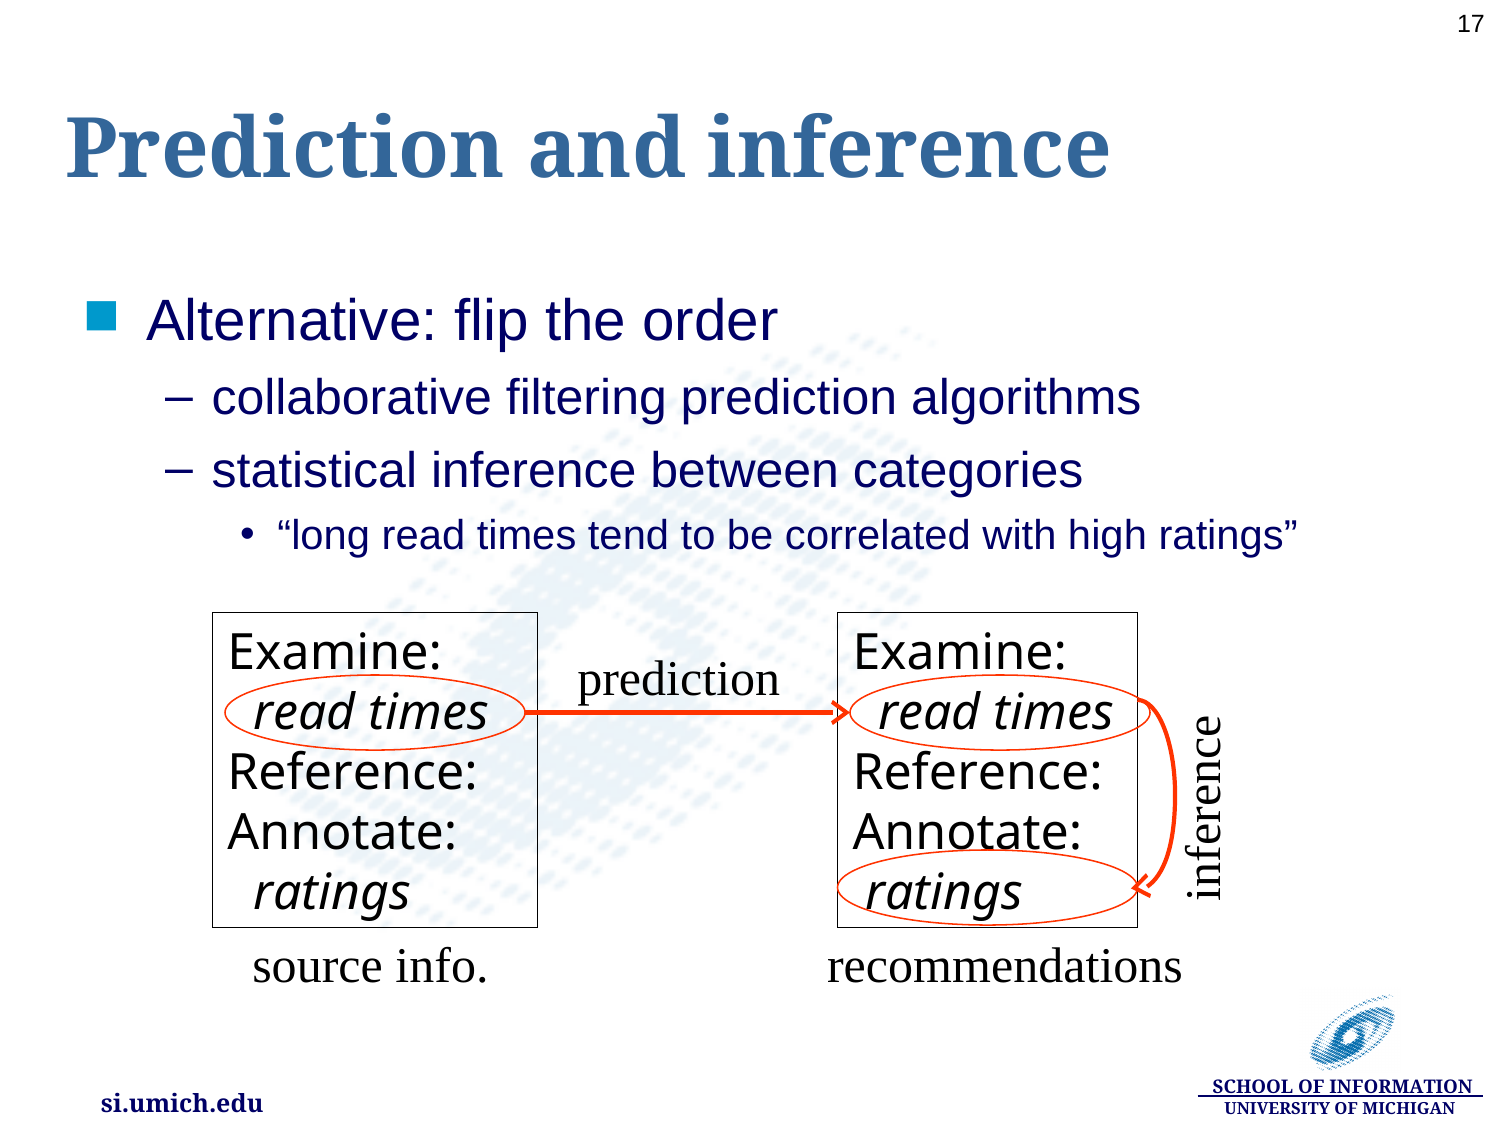

# Prediction and inference
Alternative: flip the order
collaborative filtering prediction algorithms
statistical inference between categories
“long read times tend to be correlated with high ratings”
Examine:
 read times
Reference:
Annotate:
 ratings
Examine:
 read times
Reference:
Annotate:
 ratings
prediction
inference
source info.
recommendations